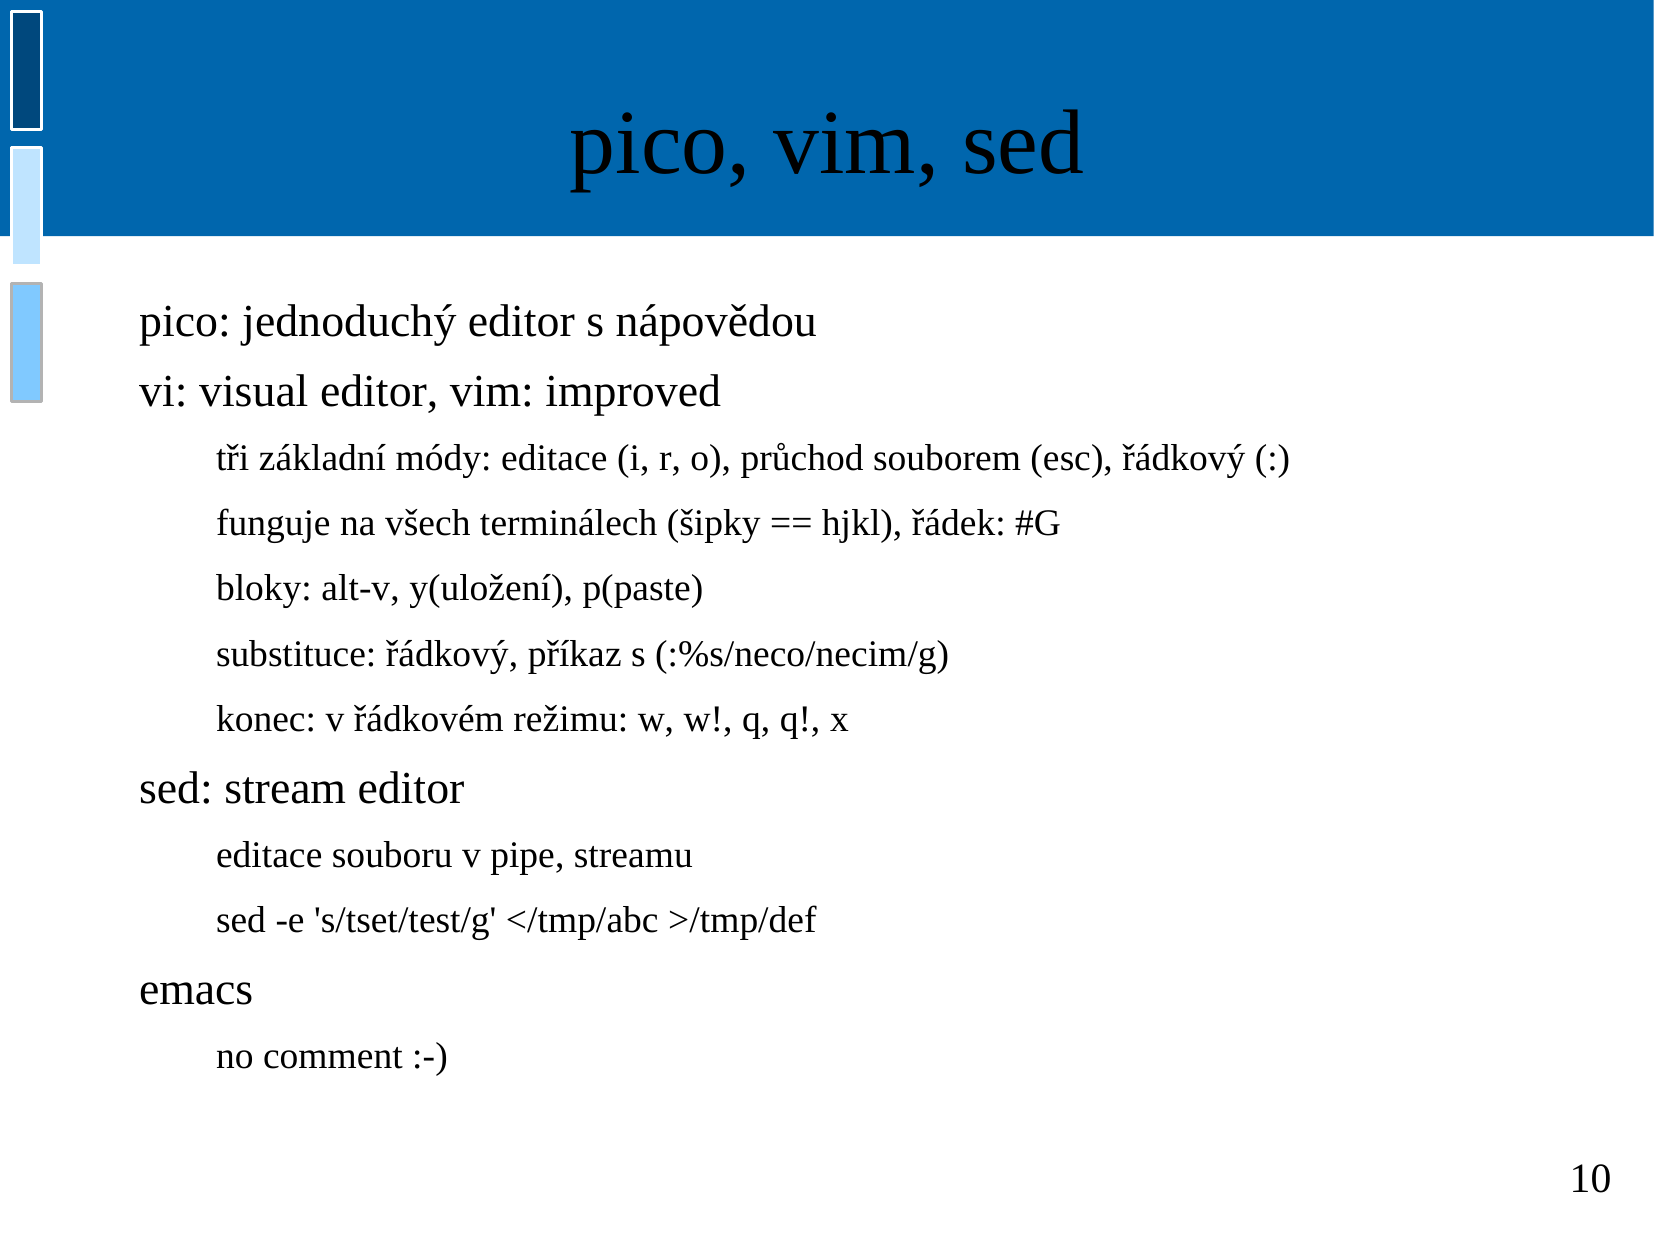

# pico, vim, sed
pico: jednoduchý editor s nápovědou
vi: visual editor, vim: improved
tři základní módy: editace (i, r, o), průchod souborem (esc), řádkový (:)
funguje na všech terminálech (šipky == hjkl), řádek: #G
bloky: alt-v, y(uložení), p(paste)
substituce: řádkový, příkaz s (:%s/neco/necim/g)
konec: v řádkovém režimu: w, w!, q, q!, x
sed: stream editor
editace souboru v pipe, streamu
sed -e 's/tset/test/g' </tmp/abc >/tmp/def
emacs
no comment :-)